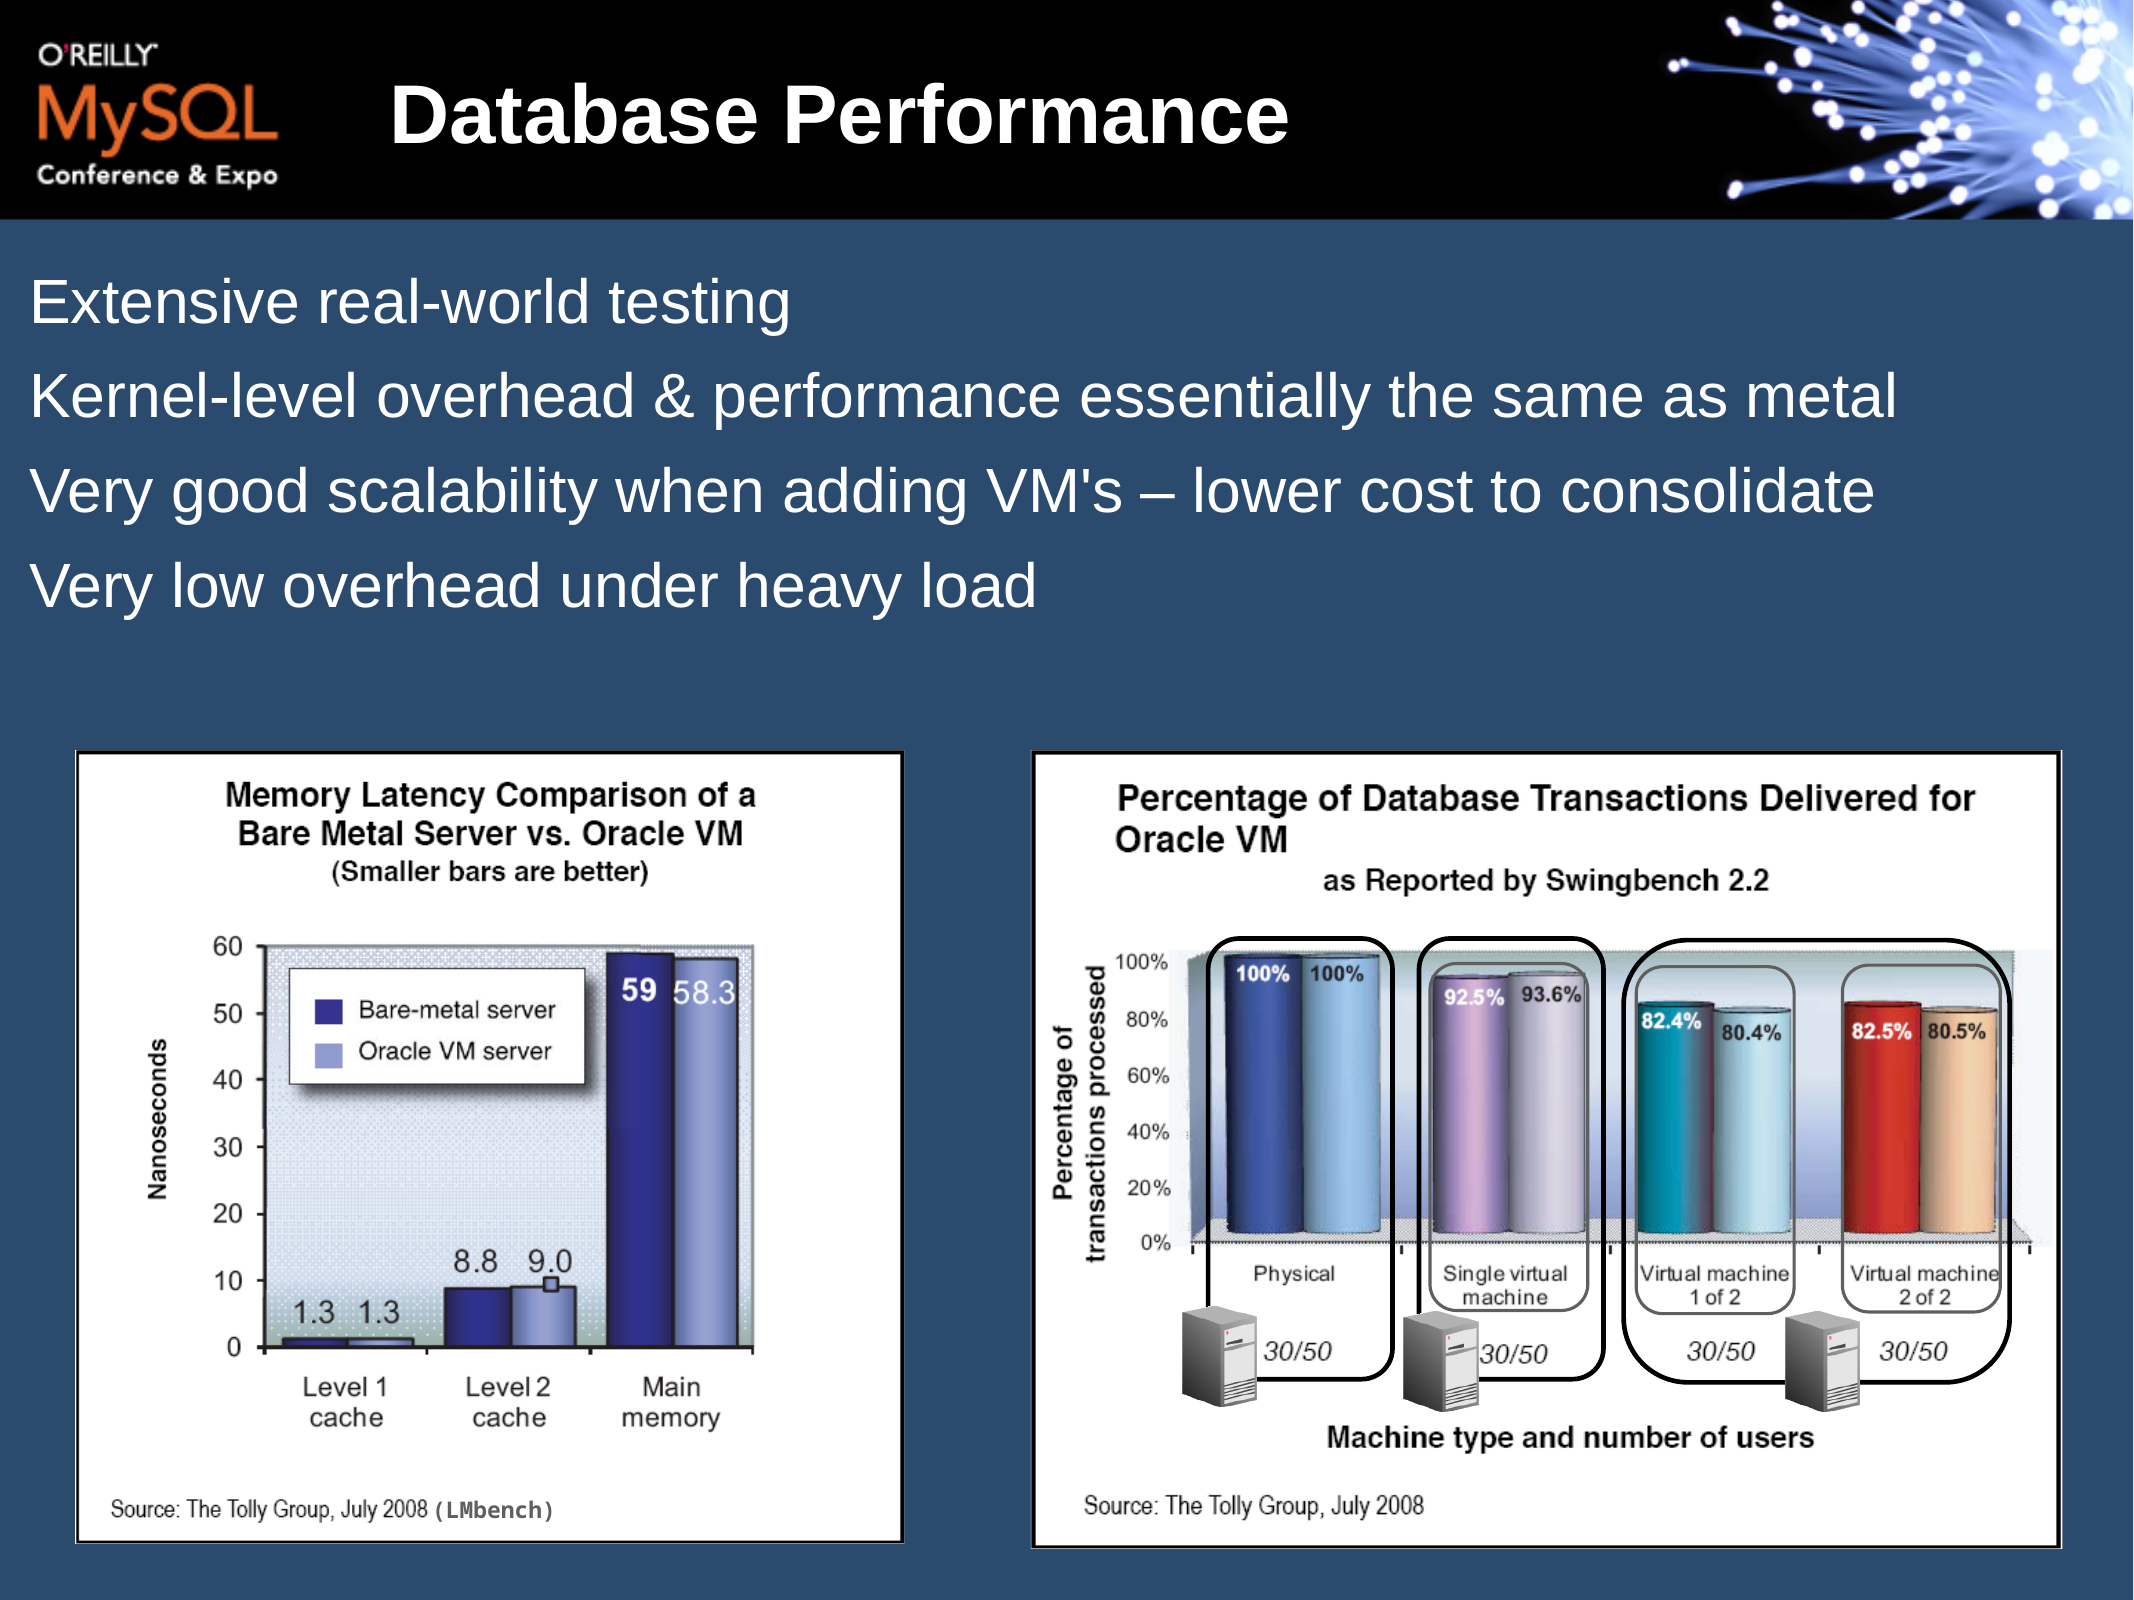

# Database Performance
Extensive real-world testing
Kernel-level overhead & performance essentially the same as metal
Very good scalability when adding VM's – lower cost to consolidate
Very low overhead under heavy load
(LMbench)